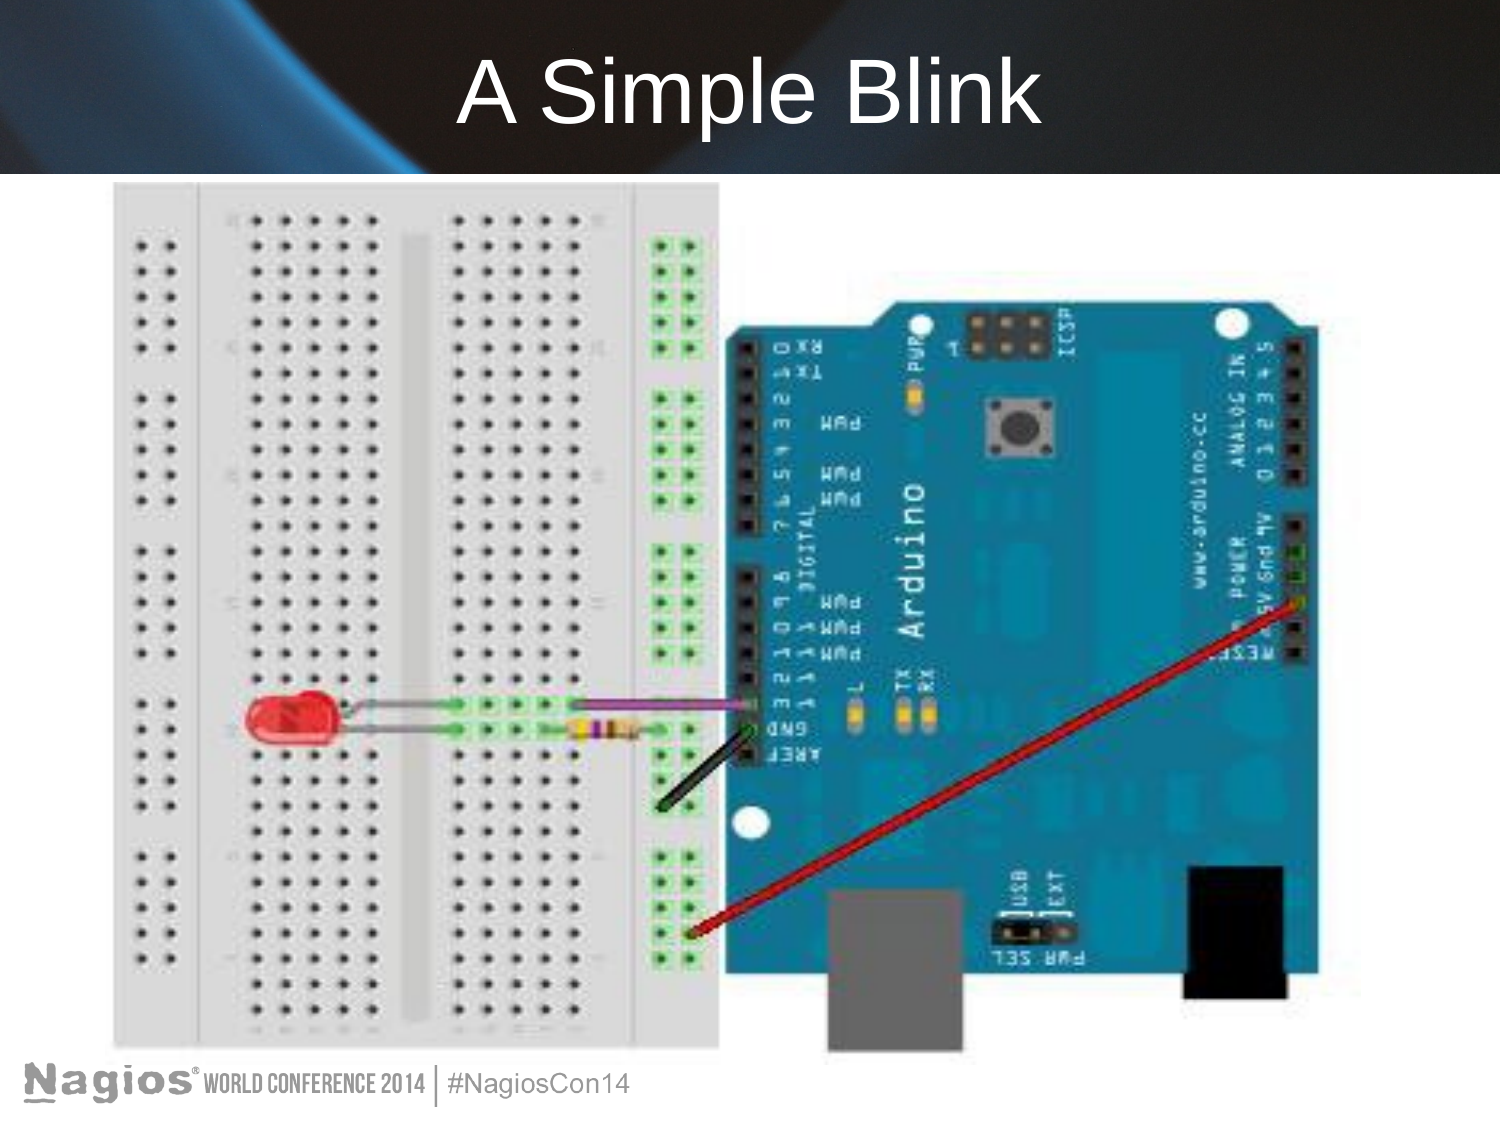

# A Simple Blink
[ Picture of LED breadboard ]